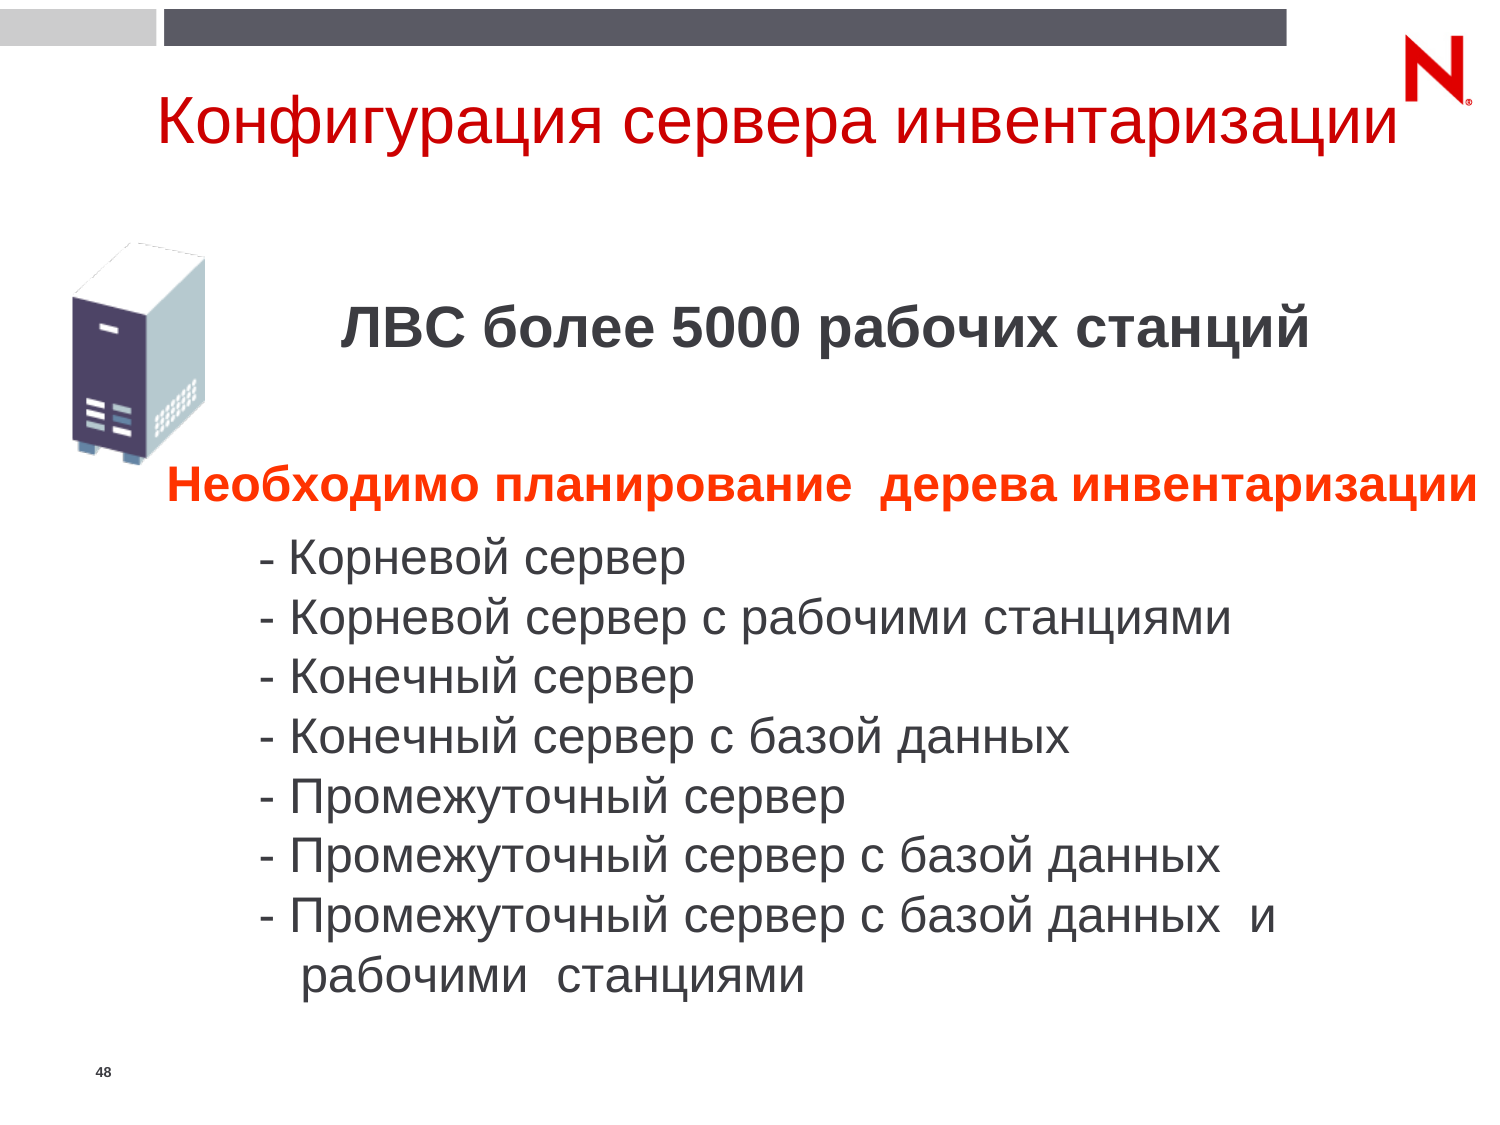

Конфигурация сервера инвентаризации
 ЛВС более 5000 рабочих станций
Необходимо планирование дерева инвентаризации
- Корневой сервер
- Корневой сервер с рабочими станциями
- Конечный сервер
- Конечный сервер с базой данных
- Промежуточный сервер
- Промежуточный сервер с базой данных
- Промежуточный сервер с базой данных и
 рабочими станциями